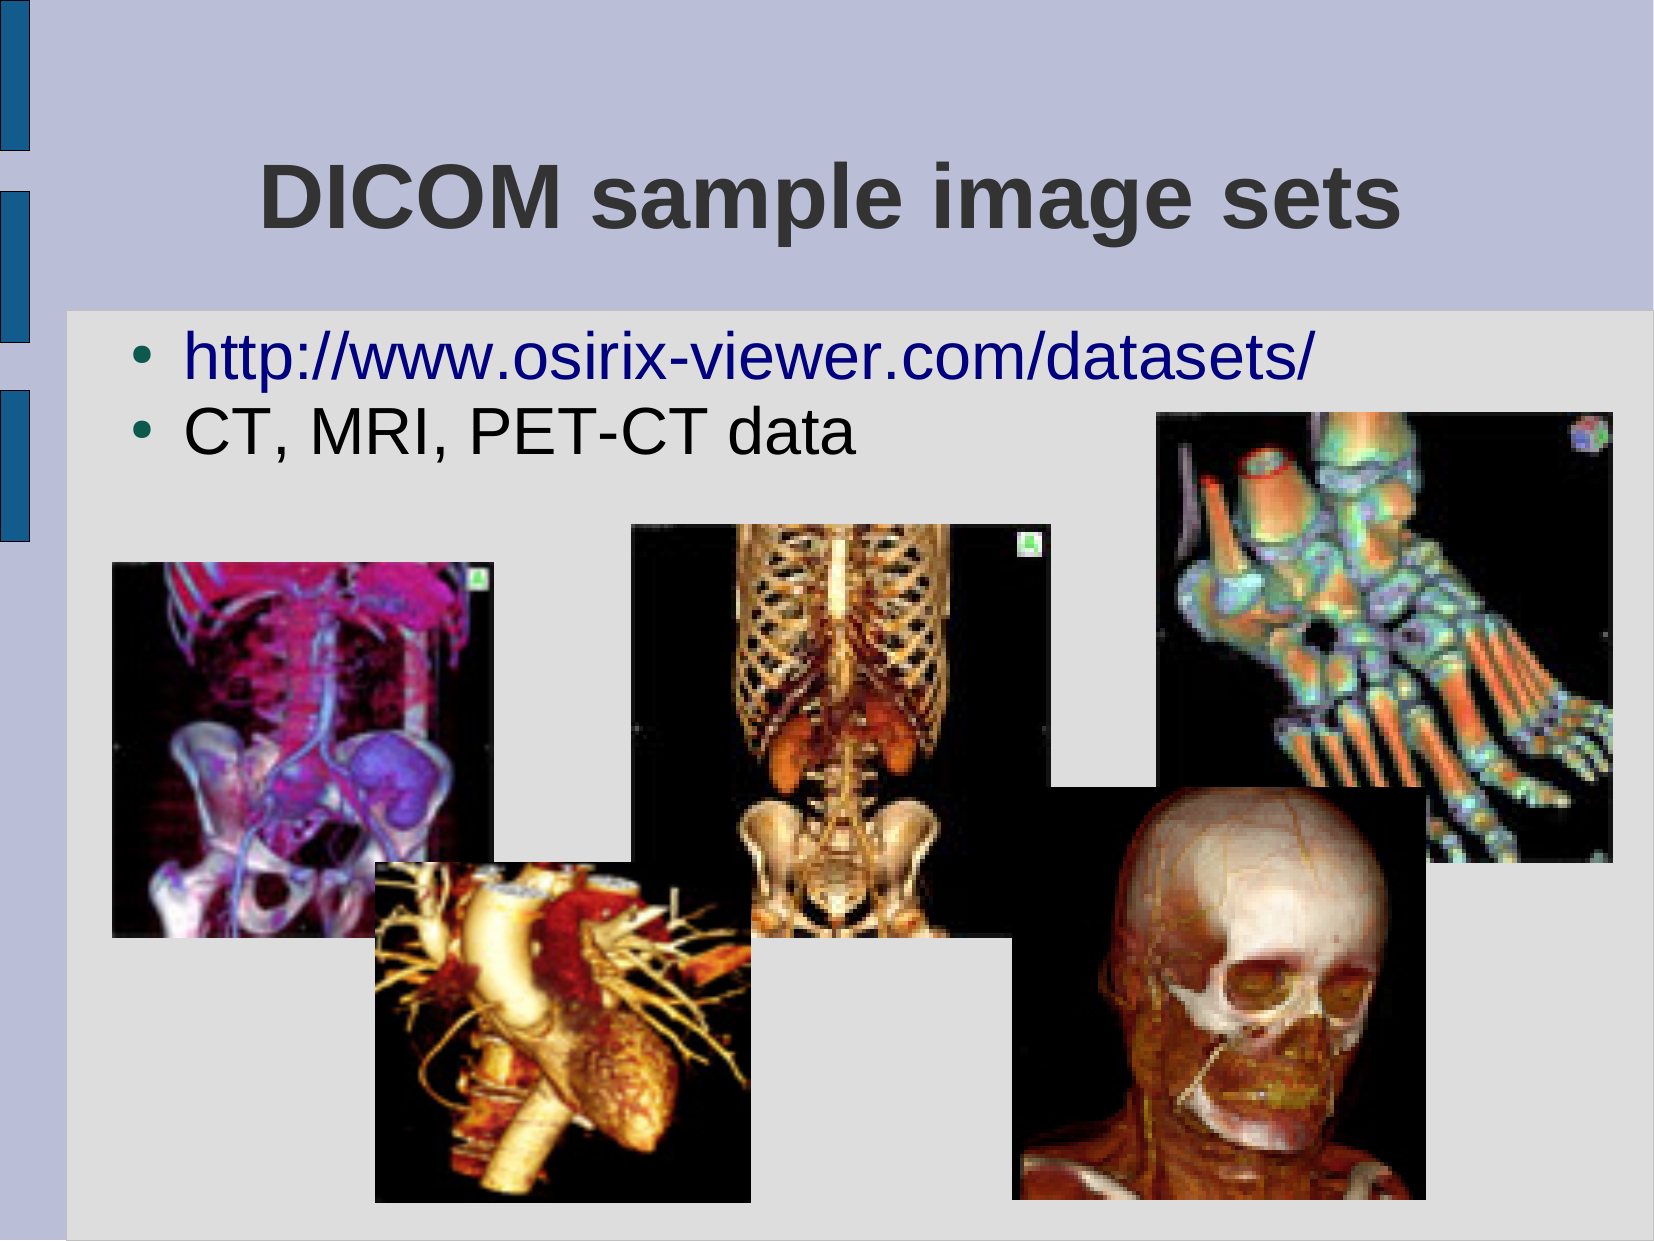

# DICOM sample image sets
http://www.osirix-viewer.com/datasets/
CT, MRI, PET-CT data